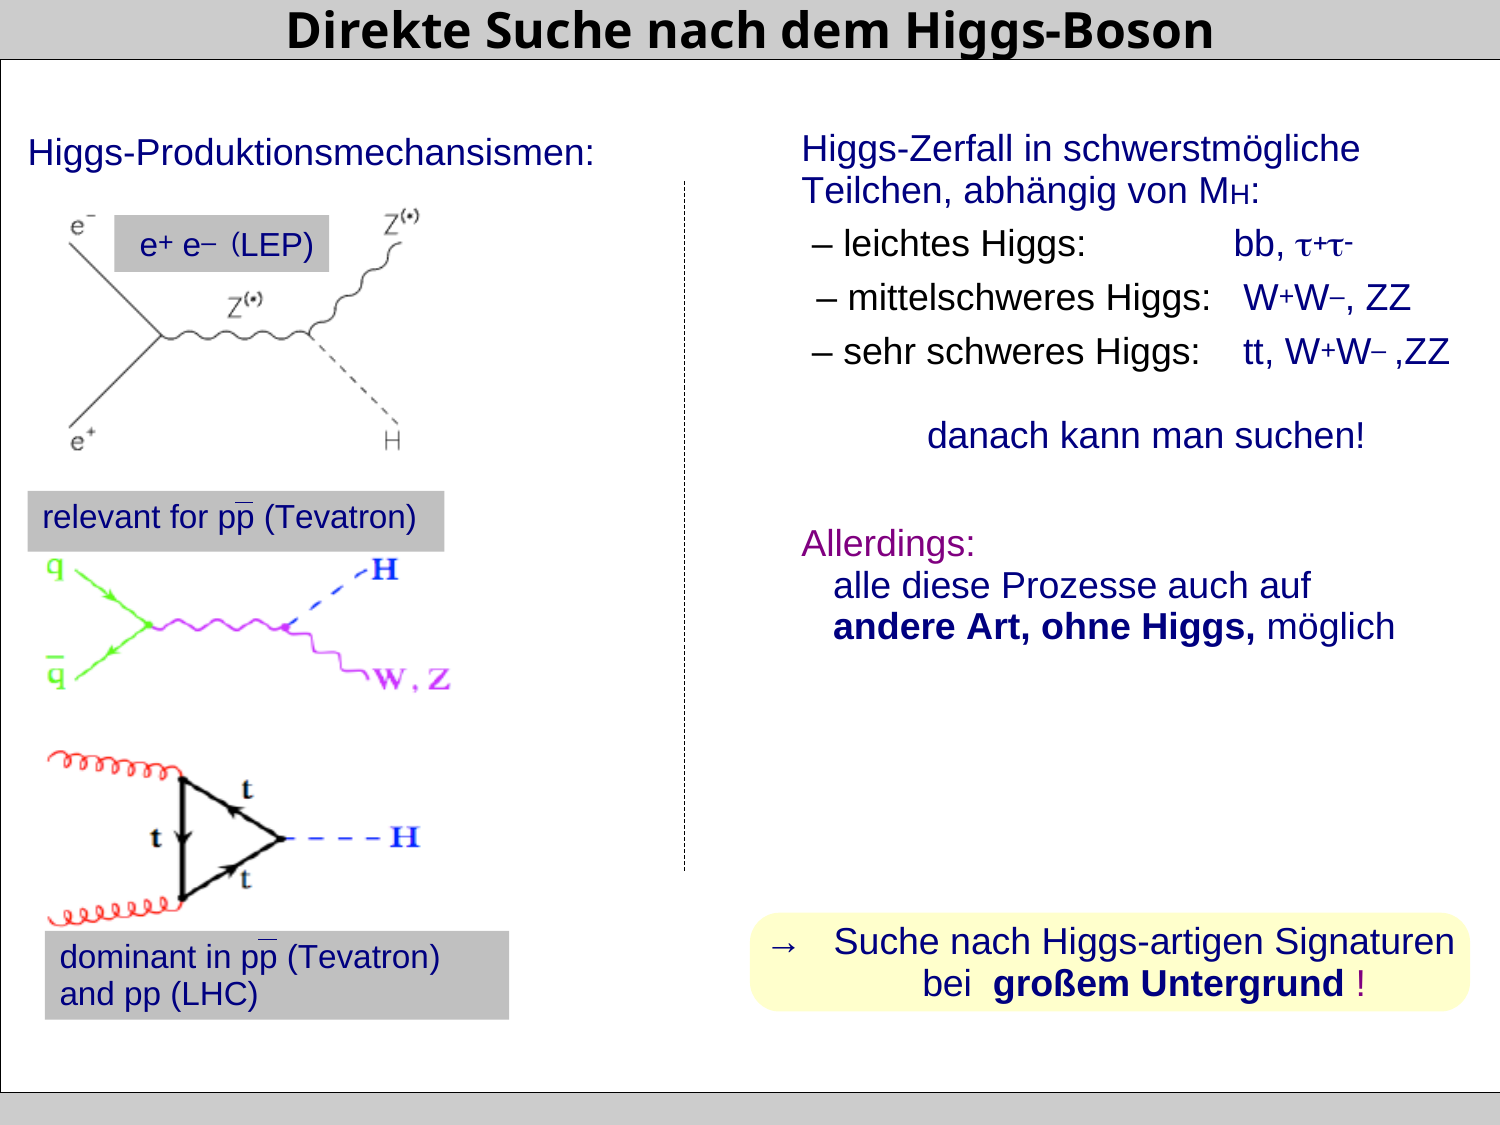

# Direkte Suche nach dem Higgs-Boson
Higgs-Zerfall in schwerstmögliche
Teilchen, abhängig von MH:
 – leichtes Higgs: bb, t+t-
 – mittelschweres Higgs: W+W–, ZZ
 – sehr schweres Higgs: tt, W+W– ,ZZ
 danach kann man suchen!
Allerdings:
 alle diese Prozesse auch auf
 andere Art, ohne Higgs, möglich
Higgs-Produktionsmechansismen:
 e+ e– (LEP)
relevant for pp (Tevatron)
→ Suche nach Higgs-artigen Signaturen
 bei großem Untergrund !
dominant in pp (Tevatron)
and pp (LHC)